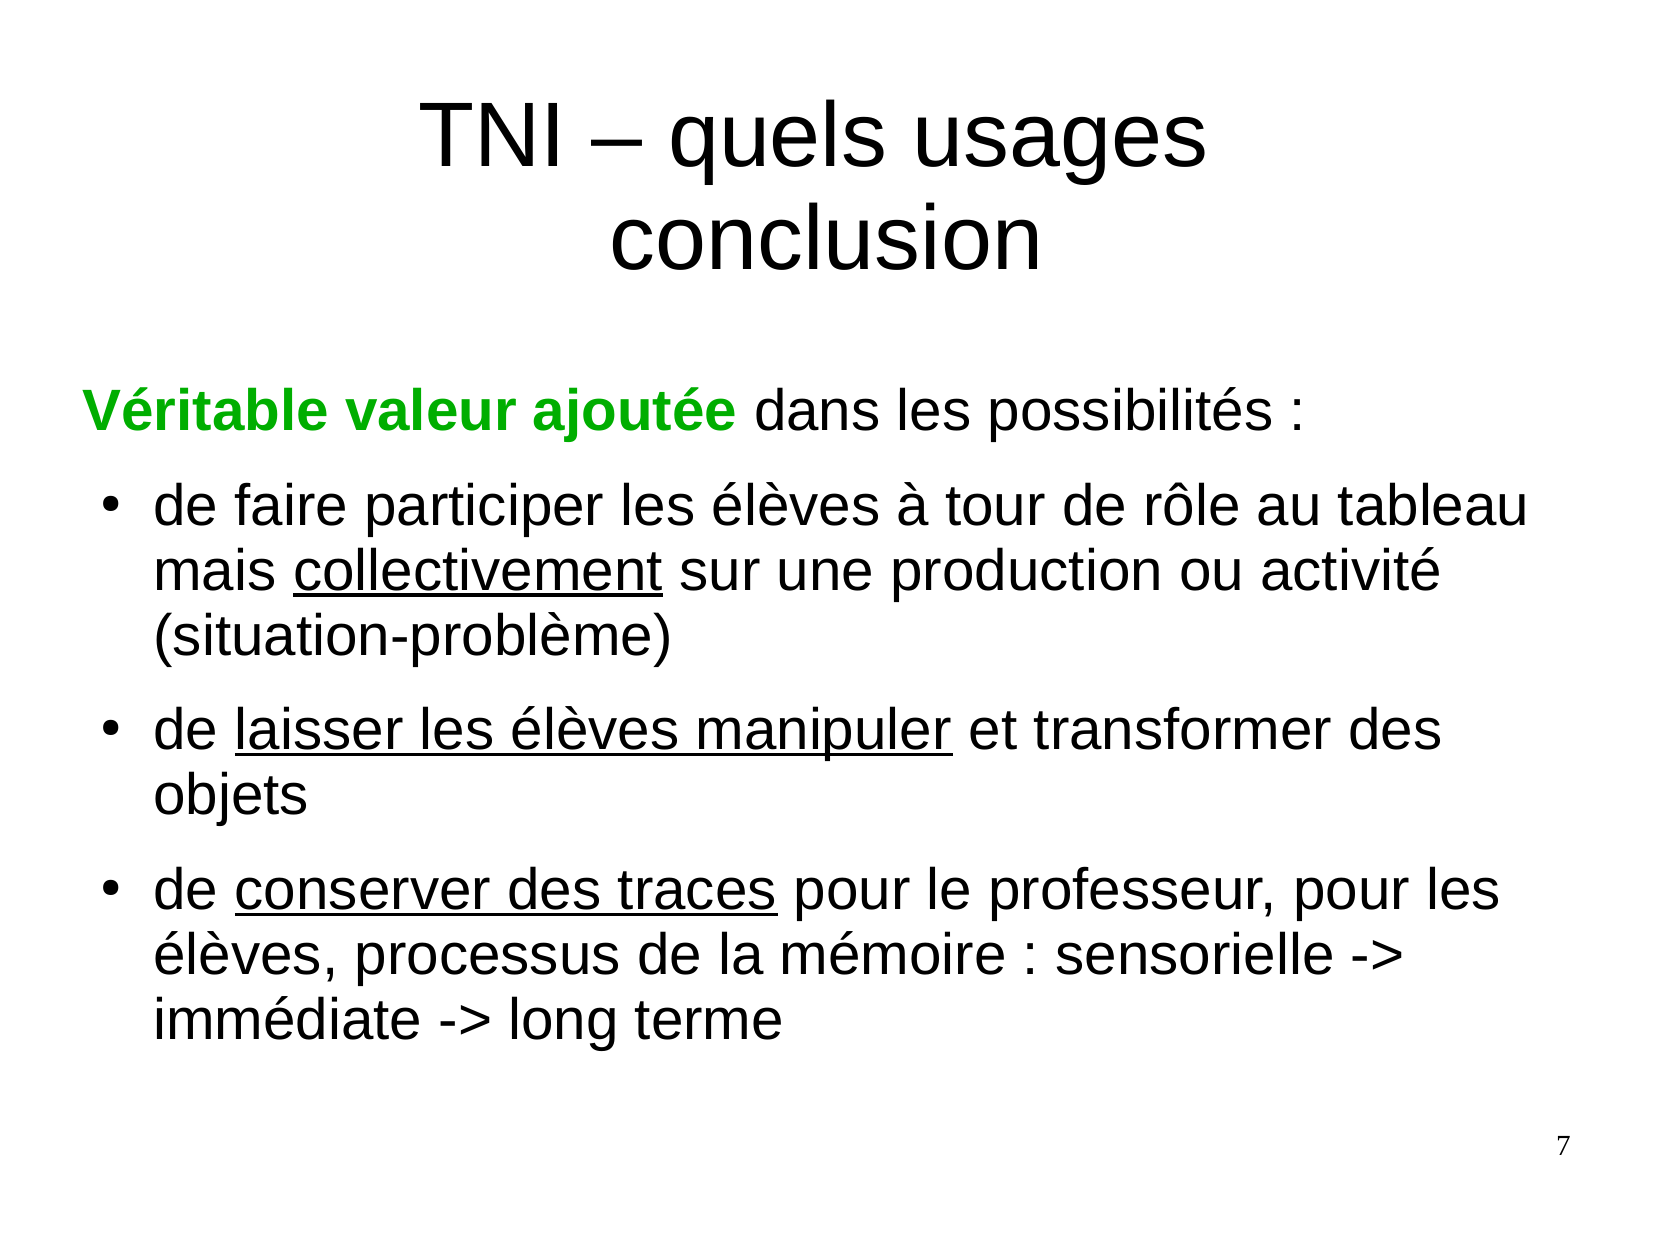

# TNI – quels usages  conclusion
Véritable valeur ajoutée dans les possibilités :
de faire participer les élèves à tour de rôle au tableau mais collectivement sur une production ou activité (situation-problème)
de laisser les élèves manipuler et transformer des objets
de conserver des traces pour le professeur, pour les élèves, processus de la mémoire : sensorielle -> immédiate -> long terme
7